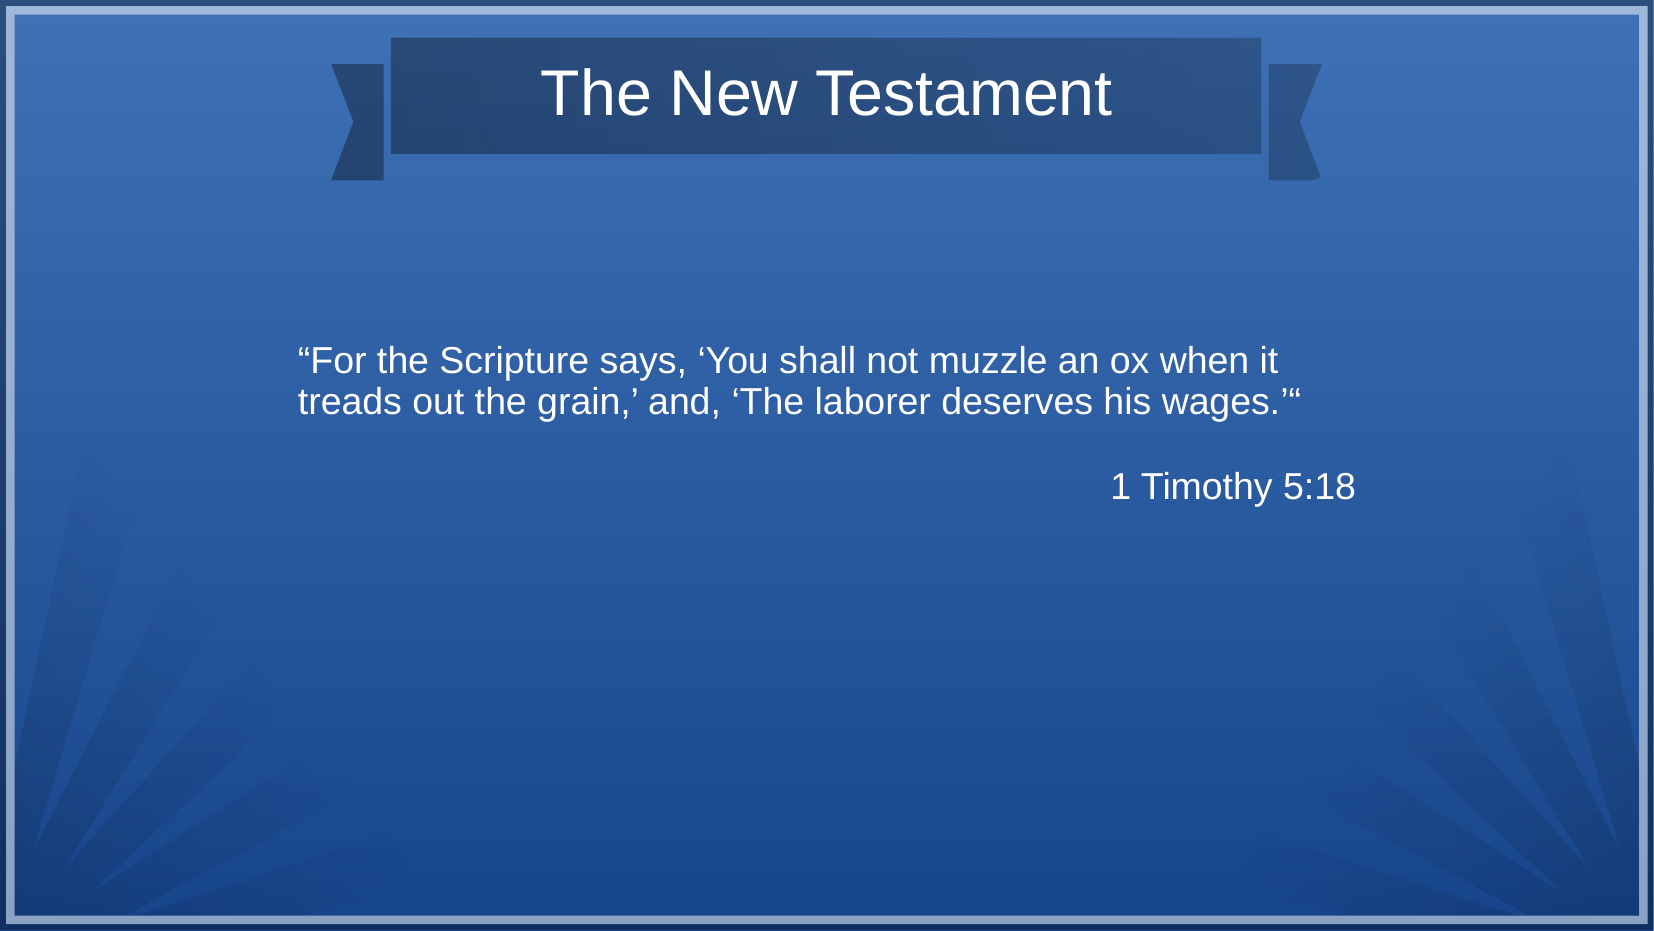

# The New Testament
“For the Scripture says, ‘You shall not muzzle an ox when it treads out the grain,’ and, ‘The laborer deserves his wages.’“
1 Timothy 5:18